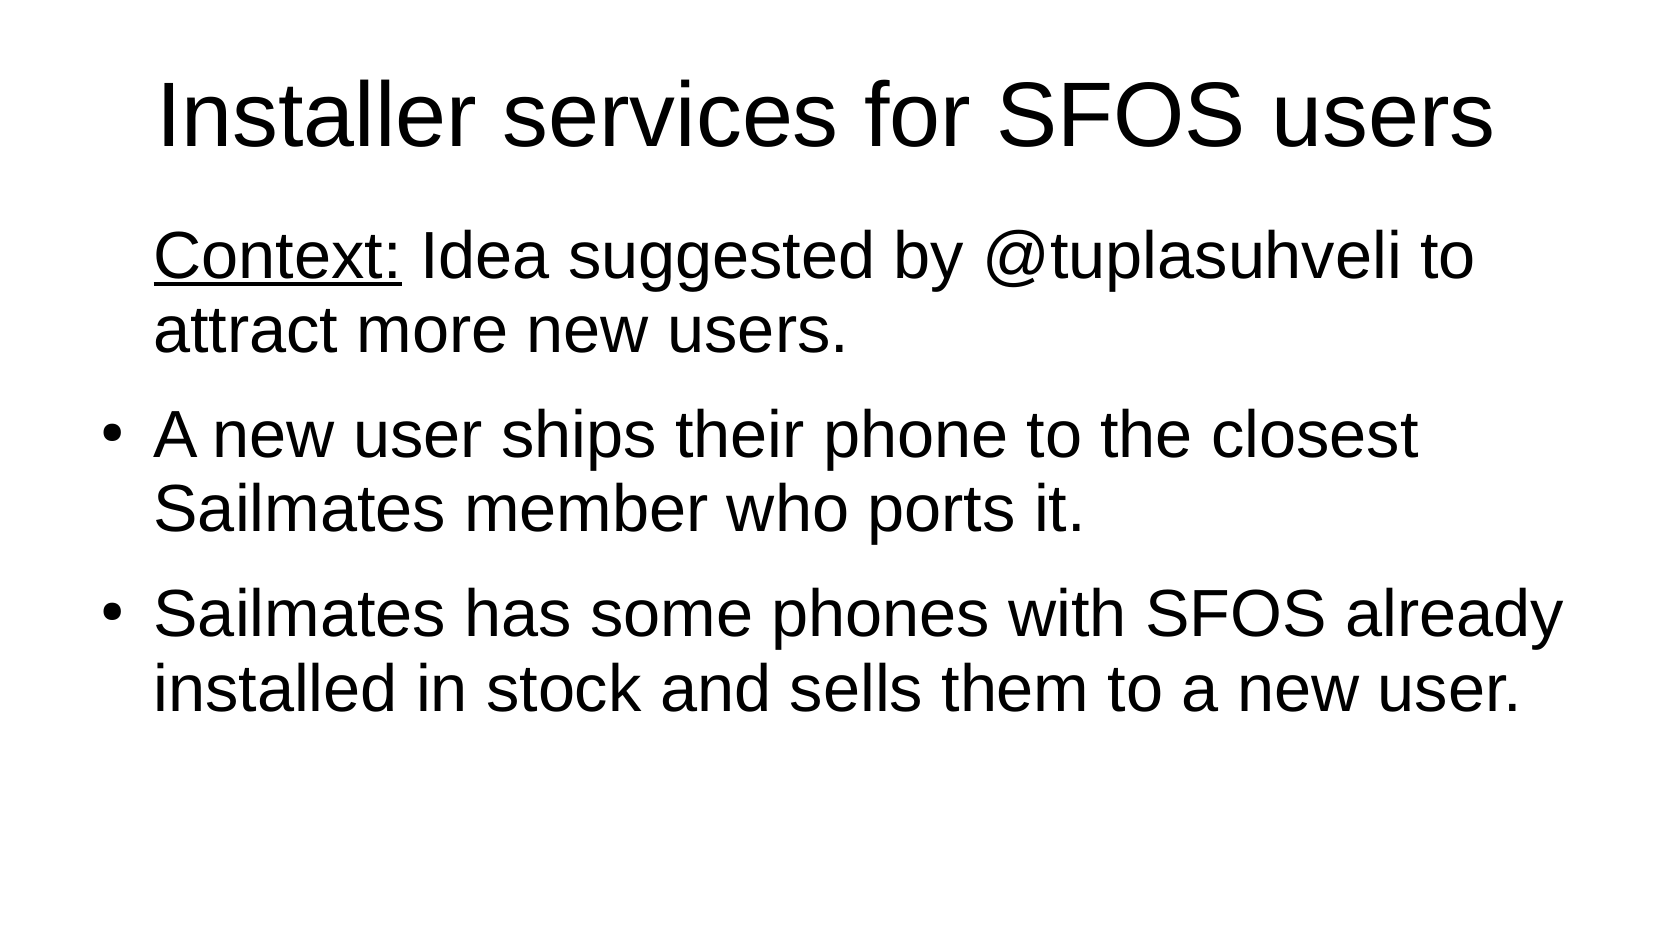

Installer services for SFOS users
# Context: Idea suggested by @tuplasuhveli to attract more new users.
A new user ships their phone to the closest Sailmates member who ports it.
Sailmates has some phones with SFOS already installed in stock and sells them to a new user.